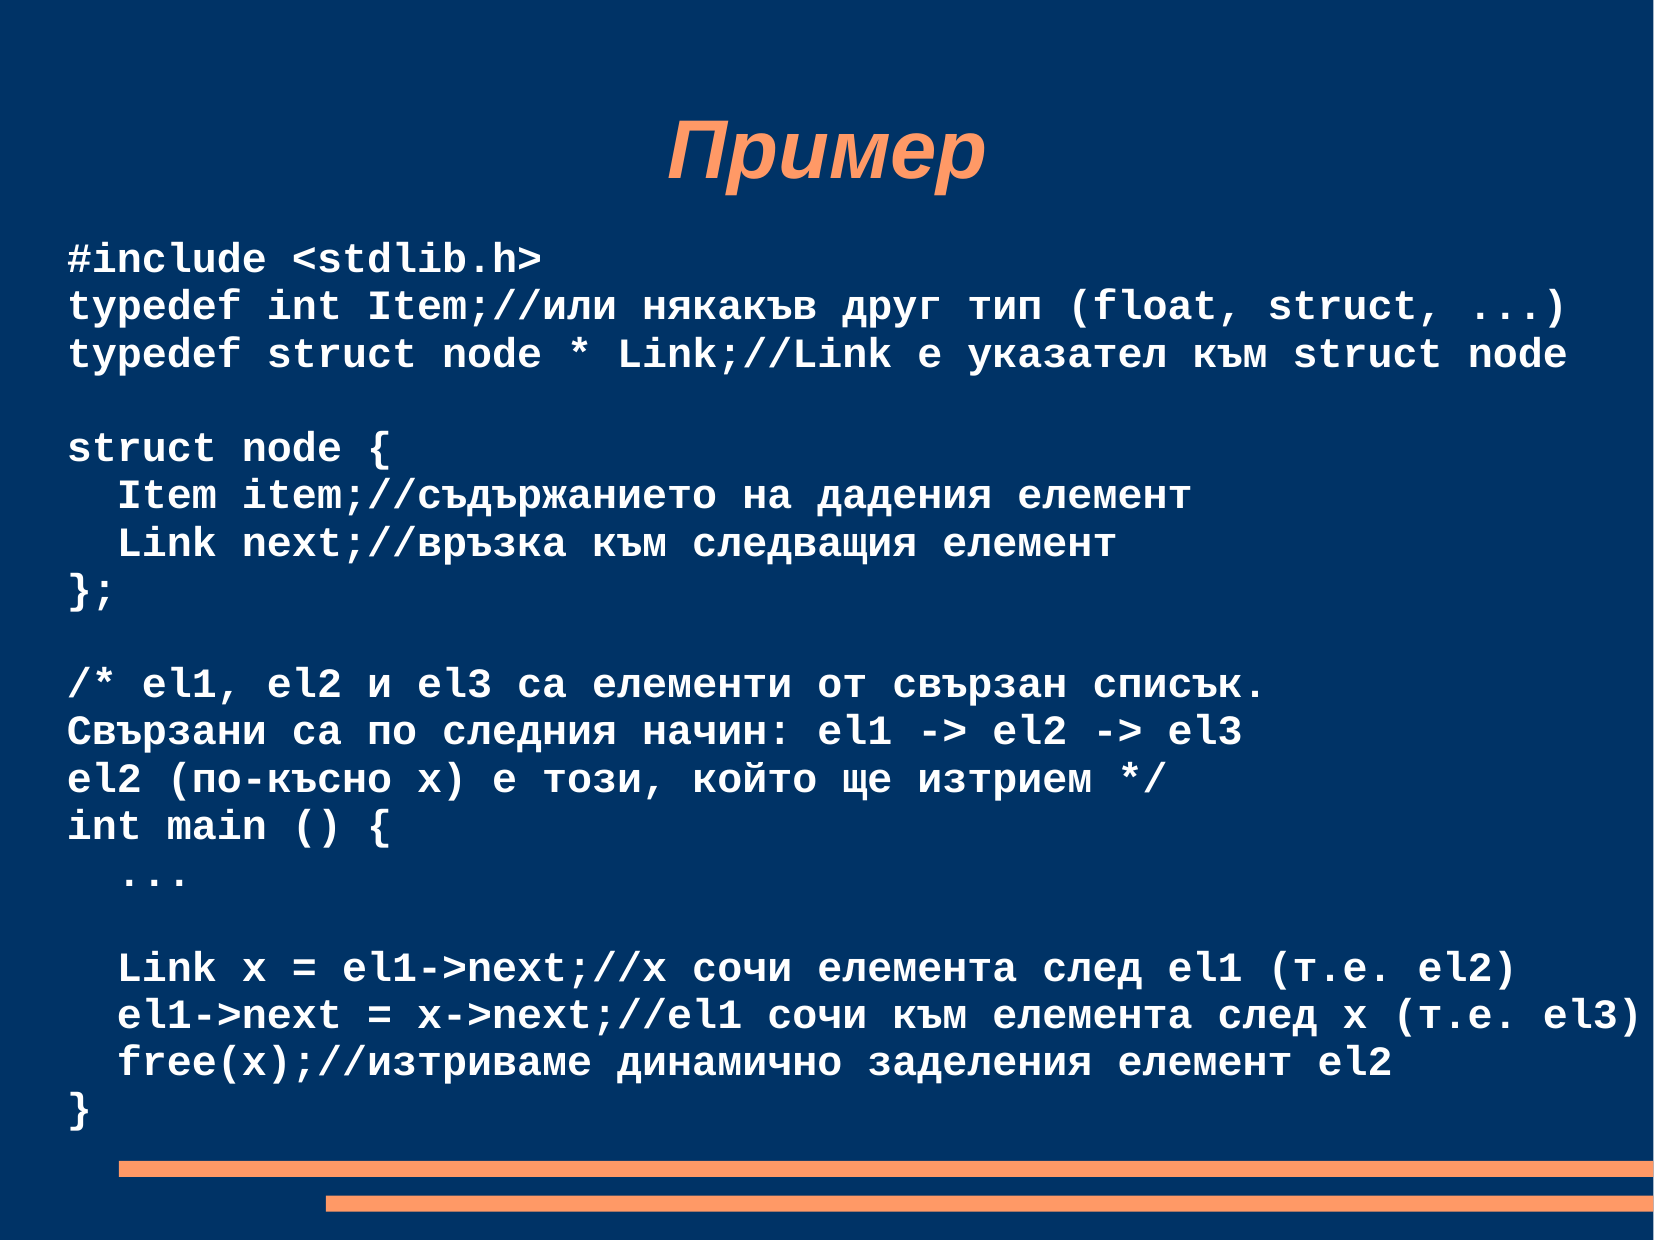

# Пример
#include <stdlib.h>
typedef int Item;//или някакъв друг тип (float, struct, ...)
typedef struct node * Link;//Link е указател към struct node
struct node {
 Item item;//съдържанието на дадения елемент
 Link next;//връзка към следващия елемент
};
/* el1, el2 и el3 са елементи от свързан списък.
Свързани са по следния начин: el1 -> el2 -> el3
el2 (по-късно x) е този, който ще изтрием */
int main () {
 ...
 Link x = el1->next;//x сочи елемента след el1 (т.е. el2)
 el1->next = x->next;//el1 сочи към елемента след x (т.е. el3)
 free(x);//изтриваме динамично заделения елемент el2
}